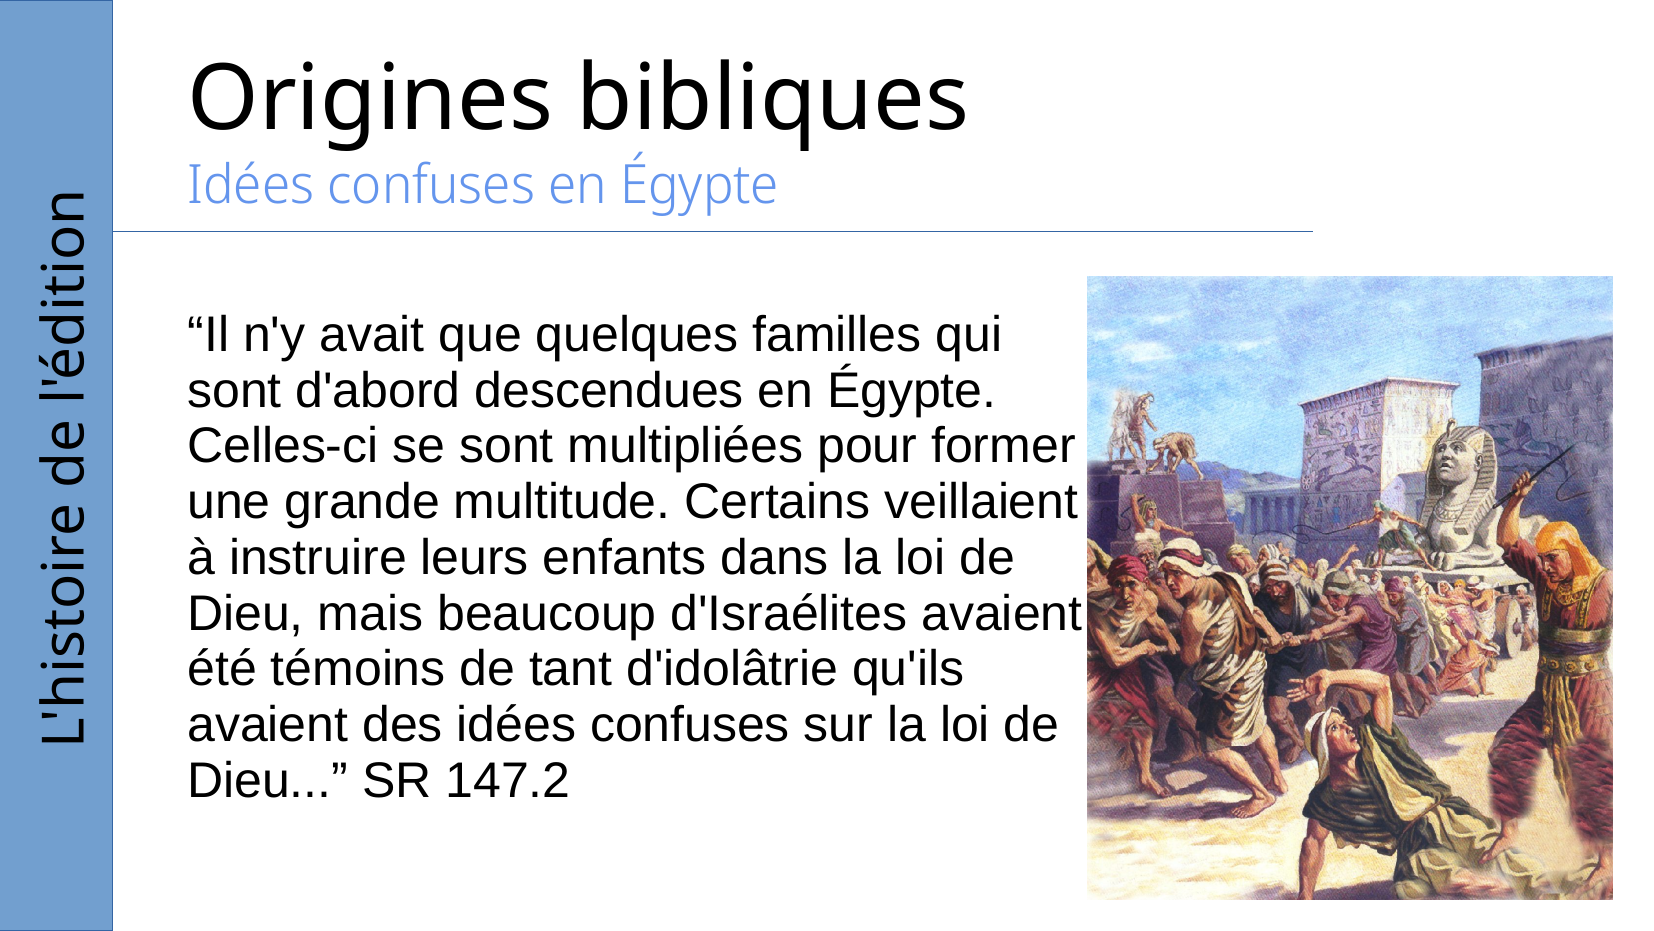

# Origines bibliques
Idées confuses en Égypte
“Il n'y avait que quelques familles qui sont d'abord descendues en Égypte. Celles-ci se sont multipliées pour former une grande multitude. Certains veillaient à instruire leurs enfants dans la loi de Dieu, mais beaucoup d'Israélites avaient été témoins de tant d'idolâtrie qu'ils avaient des idées confuses sur la loi de Dieu...” SR 147.2
L'histoire de l'édition